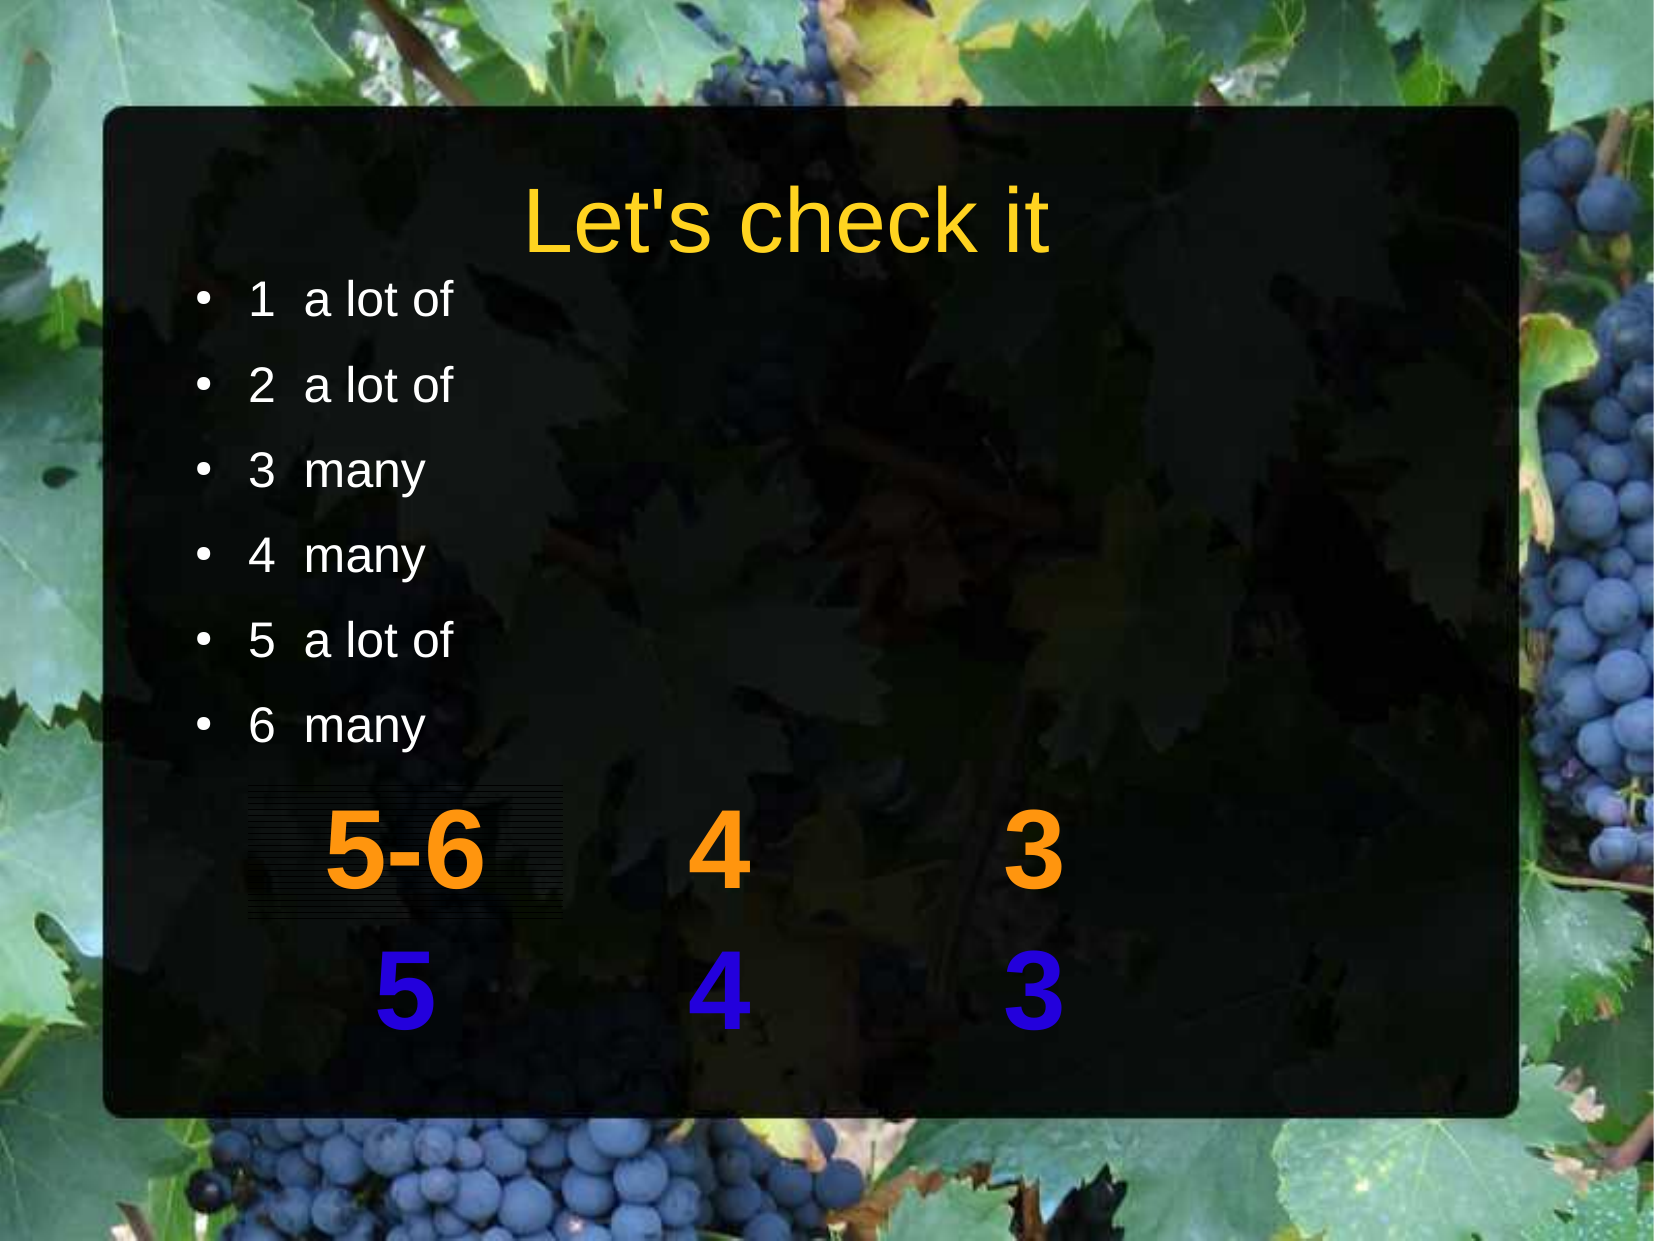

# Let's check it
1 a lot of
2 a lot of
3 many
4 many
5 a lot of
6 many
| 5-6 | 4 | 3 |
| --- | --- | --- |
| 5 | 4 | 3 |